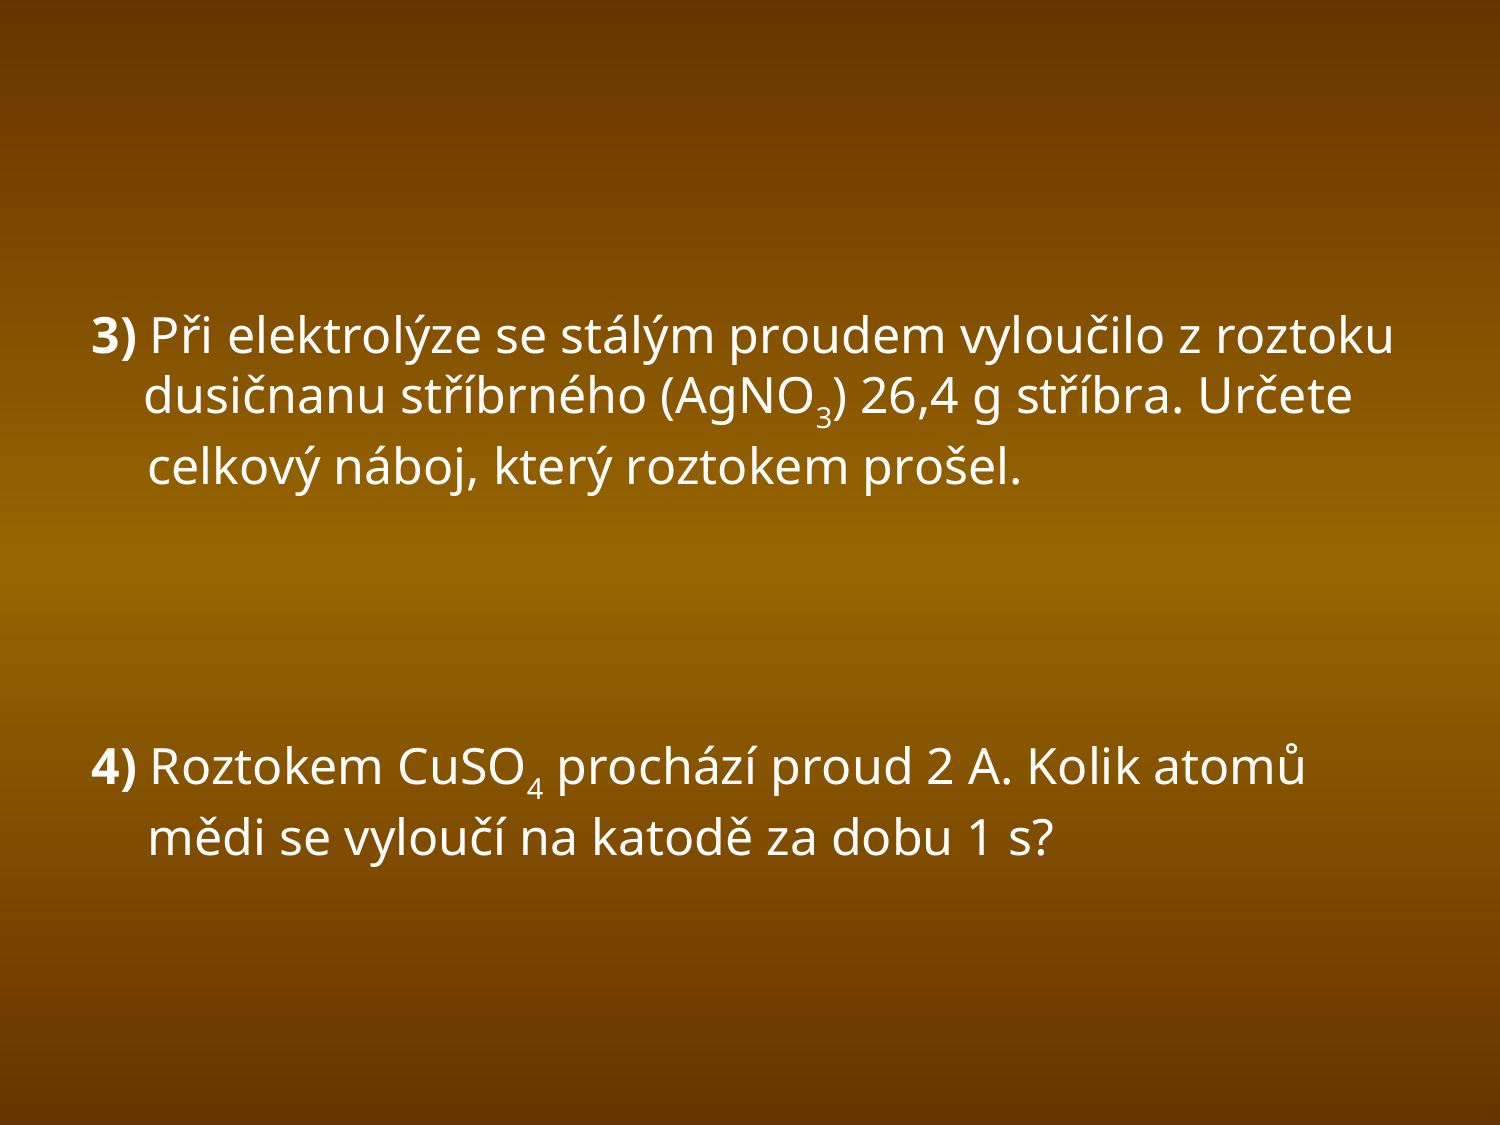

3) Při elektrolýze se stálým proudem vyloučilo z roztoku
 dusičnanu stříbrného (AgNO3) 26,4 g stříbra. Určete celkový náboj, který roztokem prošel.
4) Roztokem CuSO4 prochází proud 2 A. Kolik atomů mědi se vyloučí na katodě za dobu 1 s?